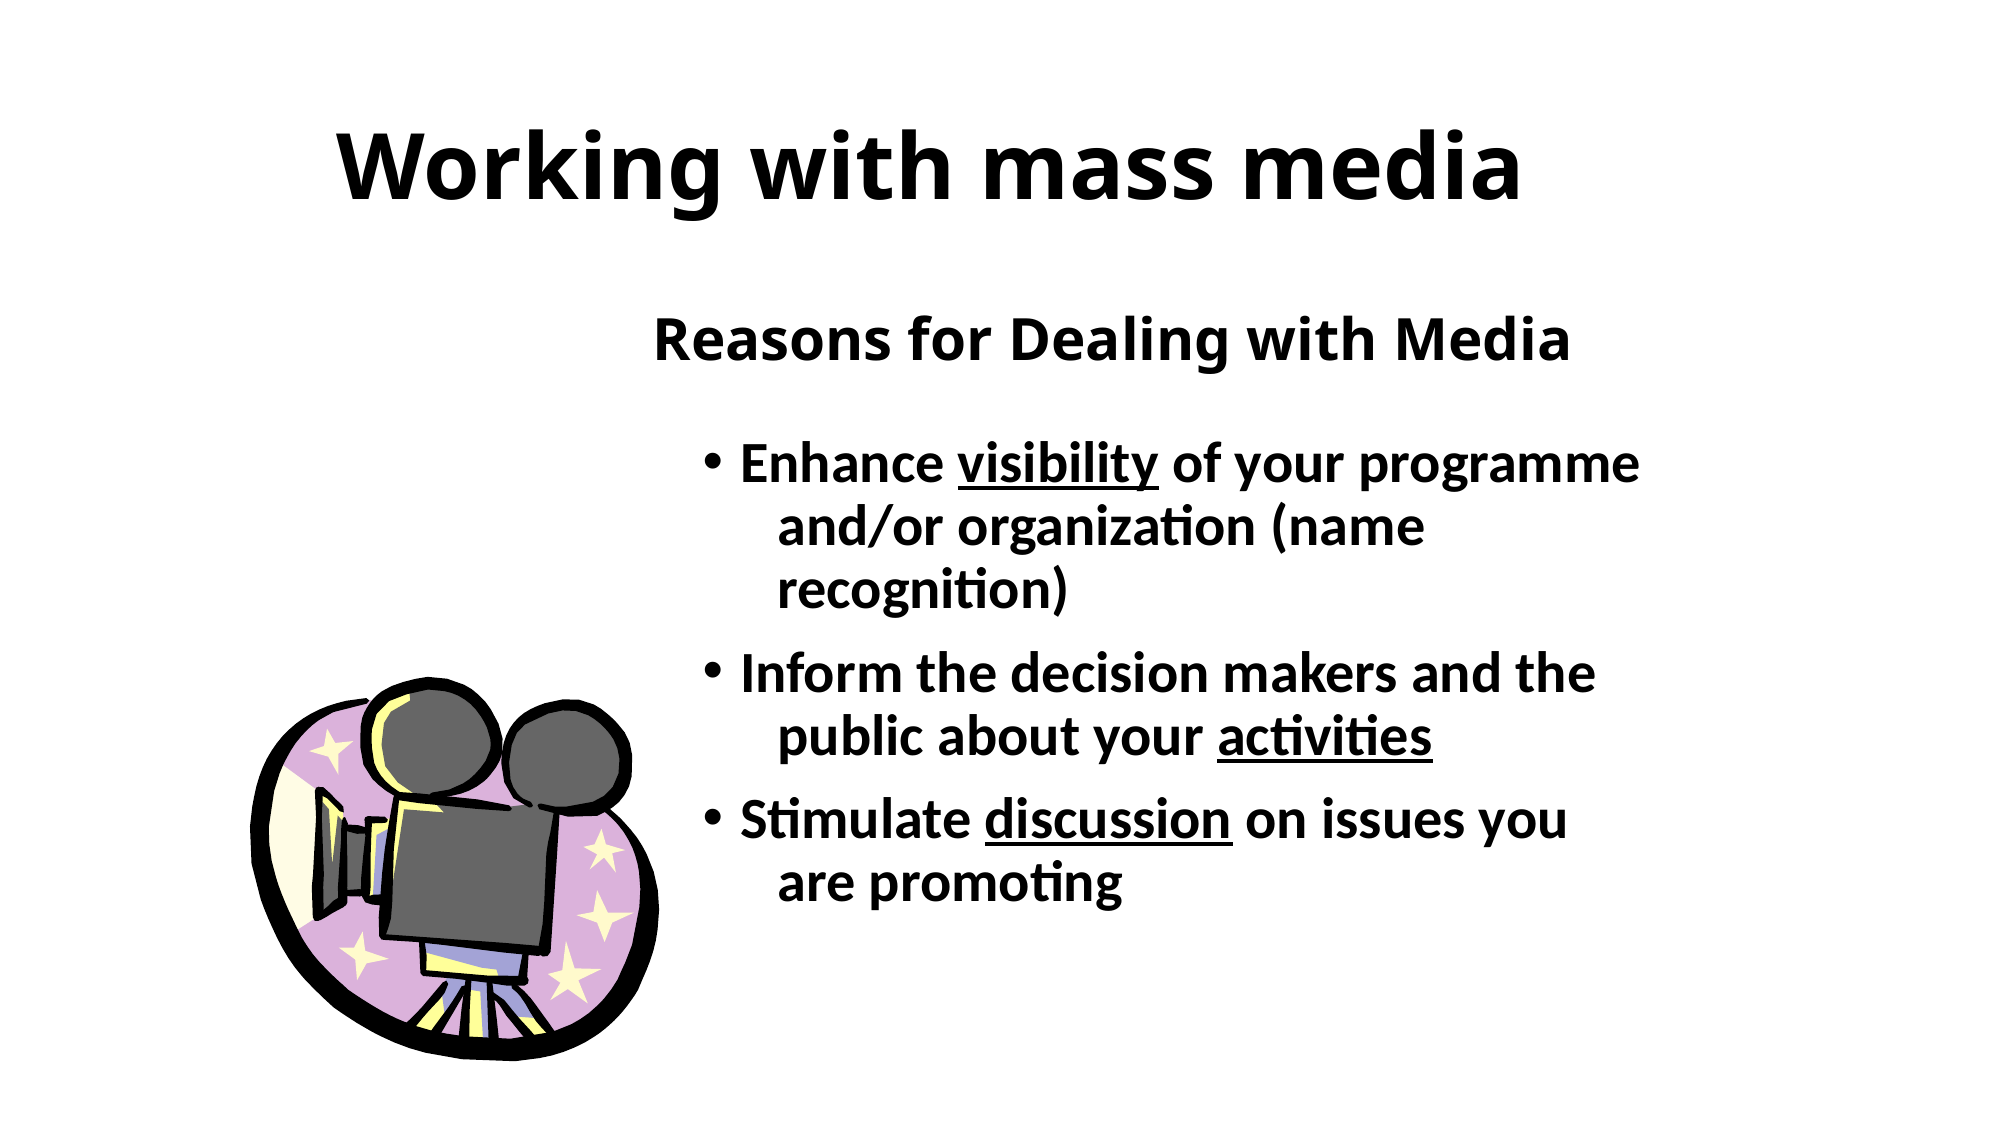

Working with mass media
# Reasons for Dealing with Media
Enhance visibility of your programme and/or organization (name recognition)
Inform the decision makers and the public about your activities
Stimulate discussion on issues you are promoting